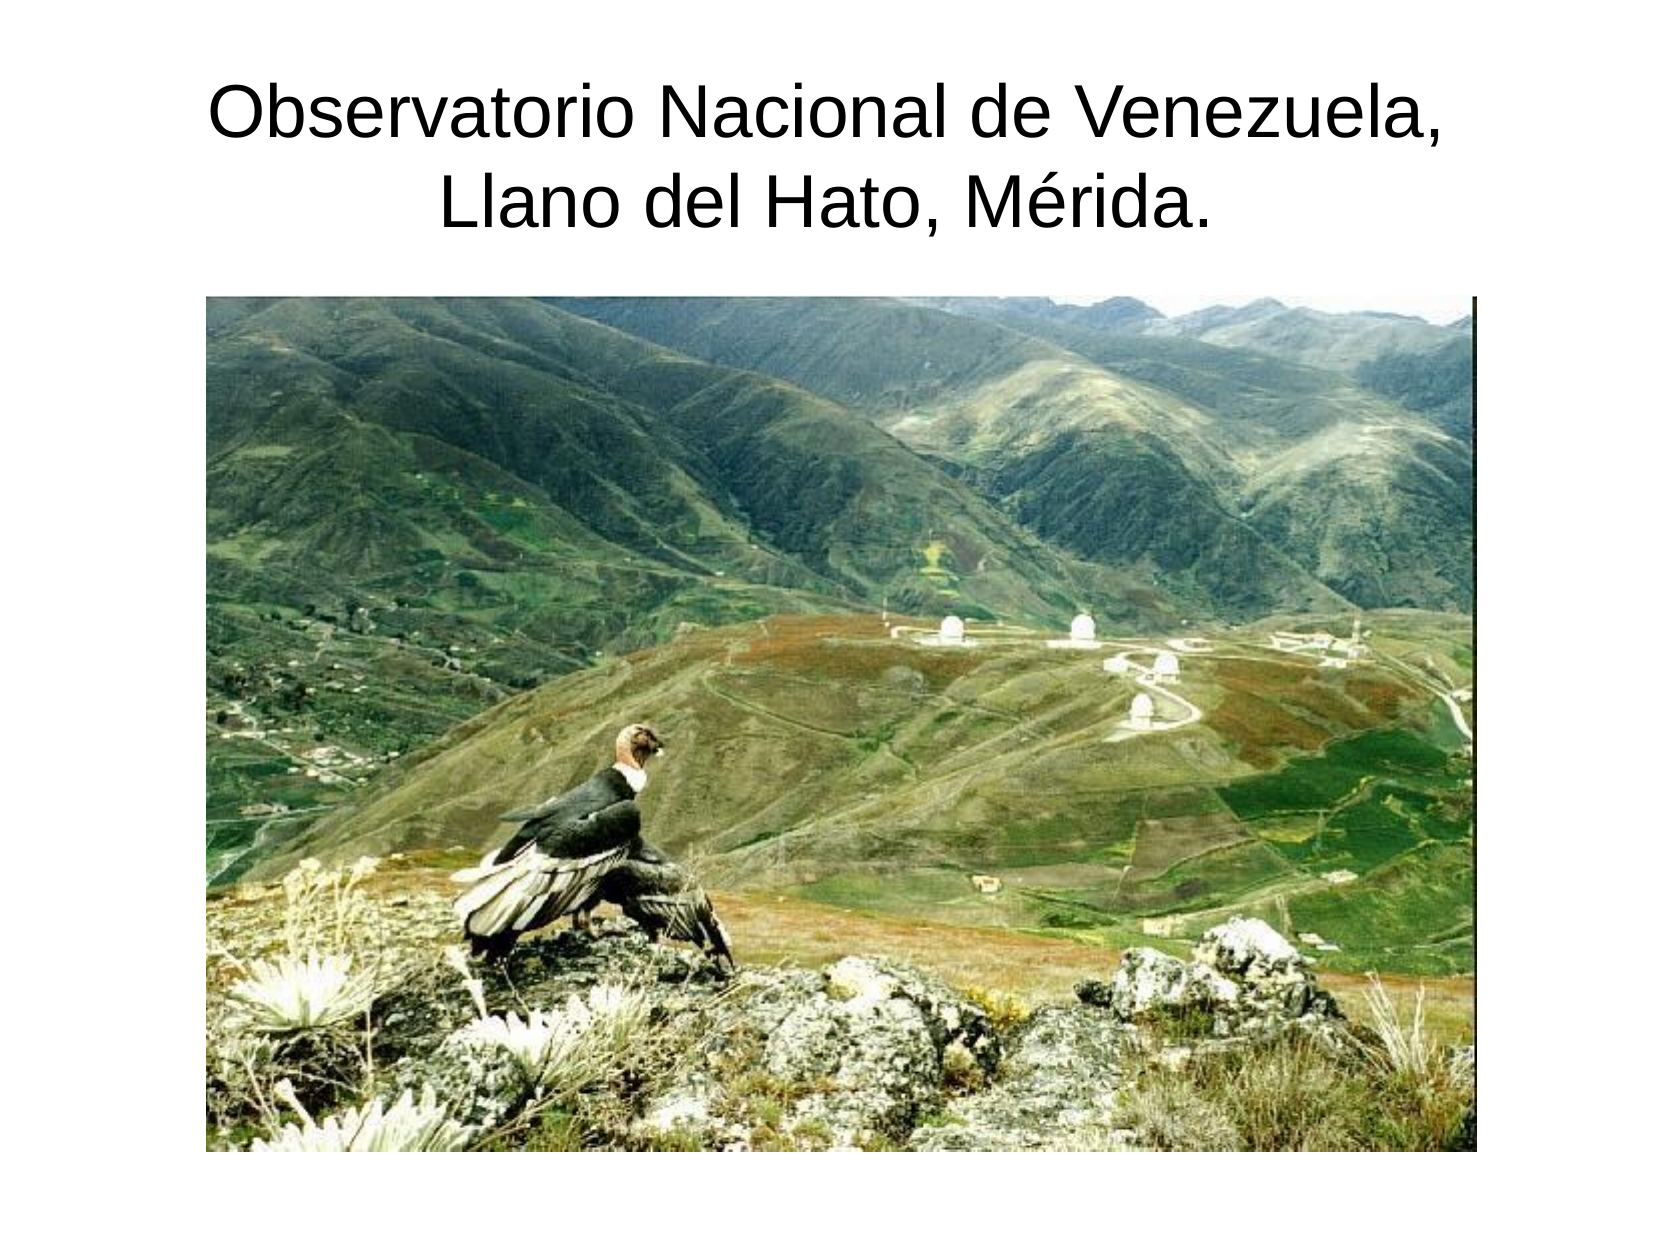

# Observatorio Nacional de Venezuela, Llano del Hato, Mérida.